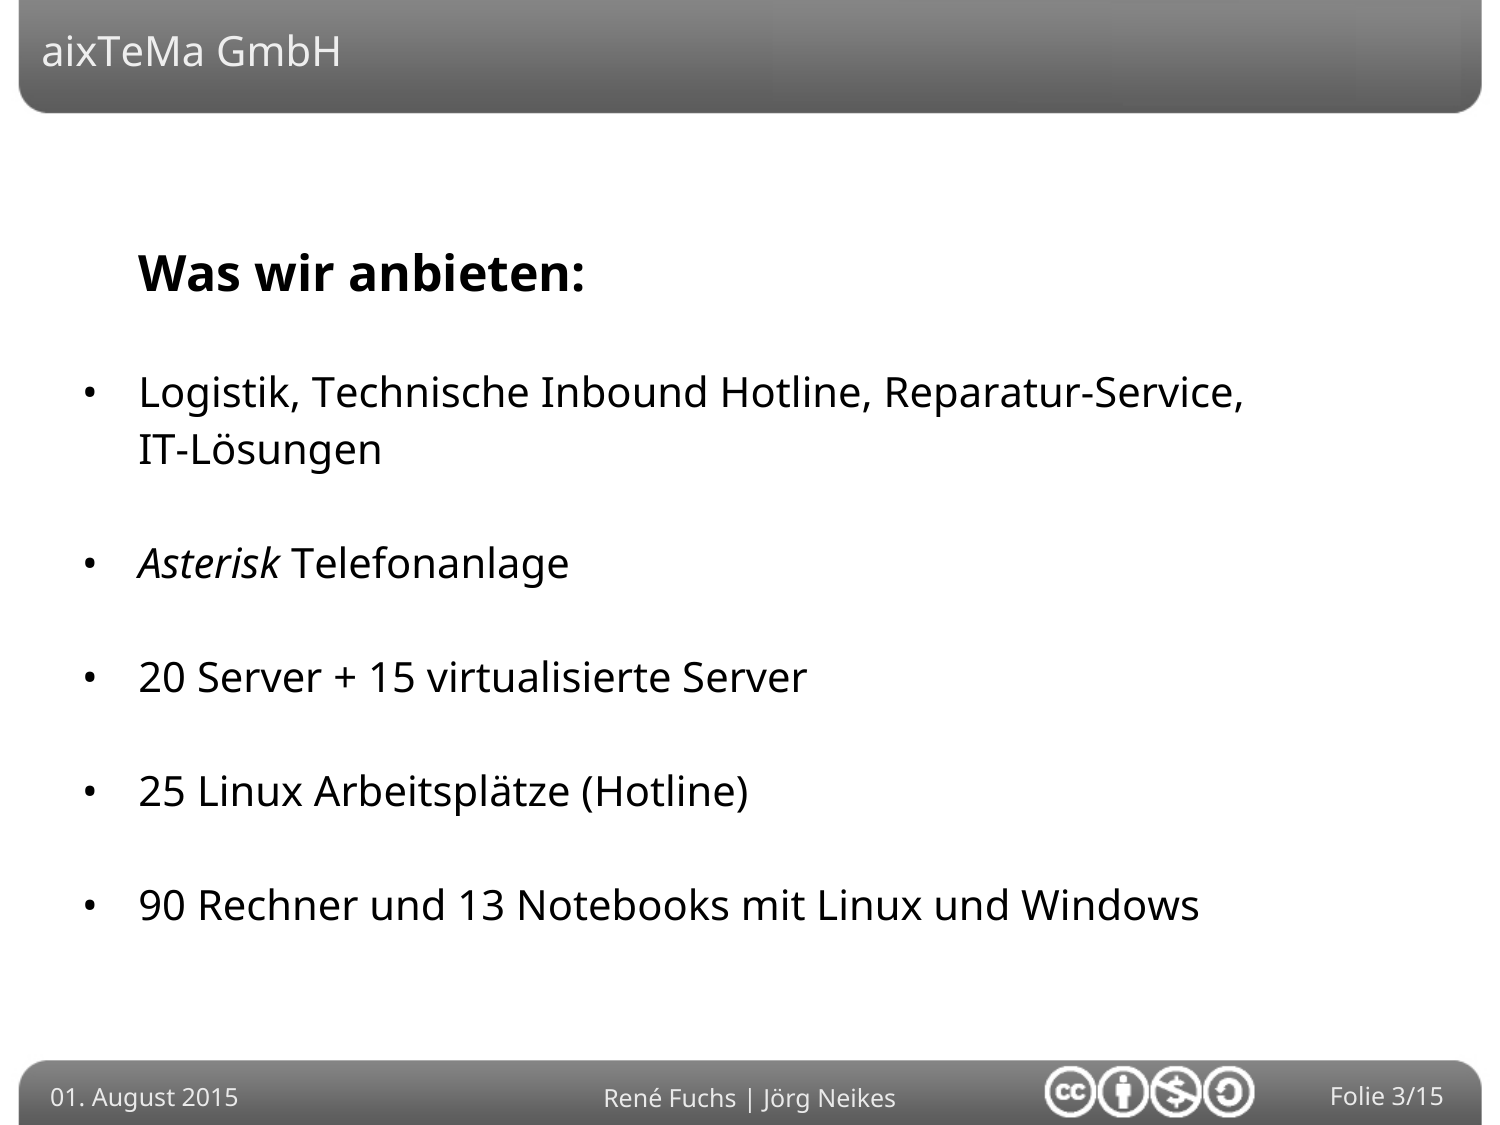

# aixTeMa GmbH
Was wir anbieten:
Logistik, Technische Inbound Hotline, Reparatur-Service,
IT-Lösungen
Asterisk Telefonanlage
20 Server + 15 virtualisierte Server
25 Linux Arbeitsplätze (Hotline)
90 Rechner und 13 Notebooks mit Linux und Windows
3
01. August 2015
René Fuchs | Jörg Neikes